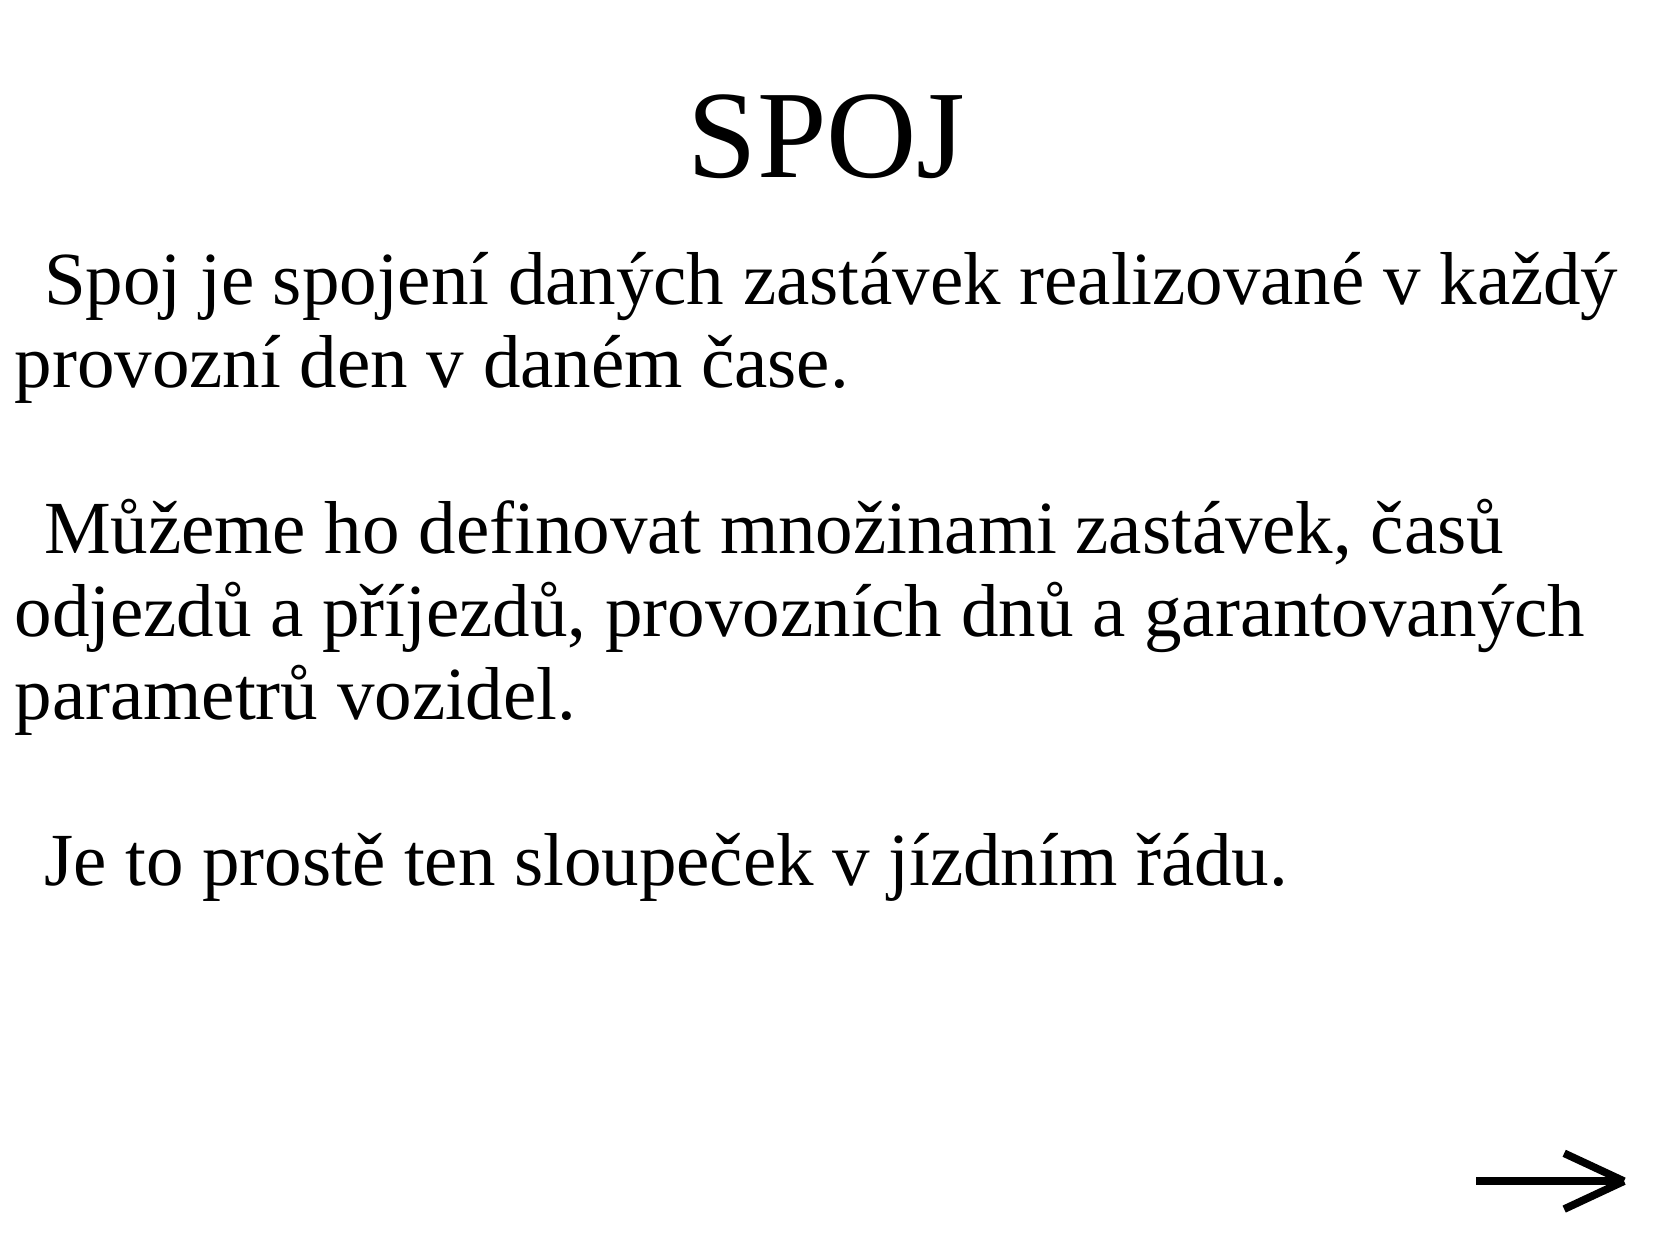

SPOJ
Spoj je spojení daných zastávek realizované v každý provozní den v daném čase.
Můžeme ho definovat množinami zastávek, časů odjezdů a příjezdů, provozních dnů a garantovaných parametrů vozidel.
Je to prostě ten sloupeček v jízdním řádu.